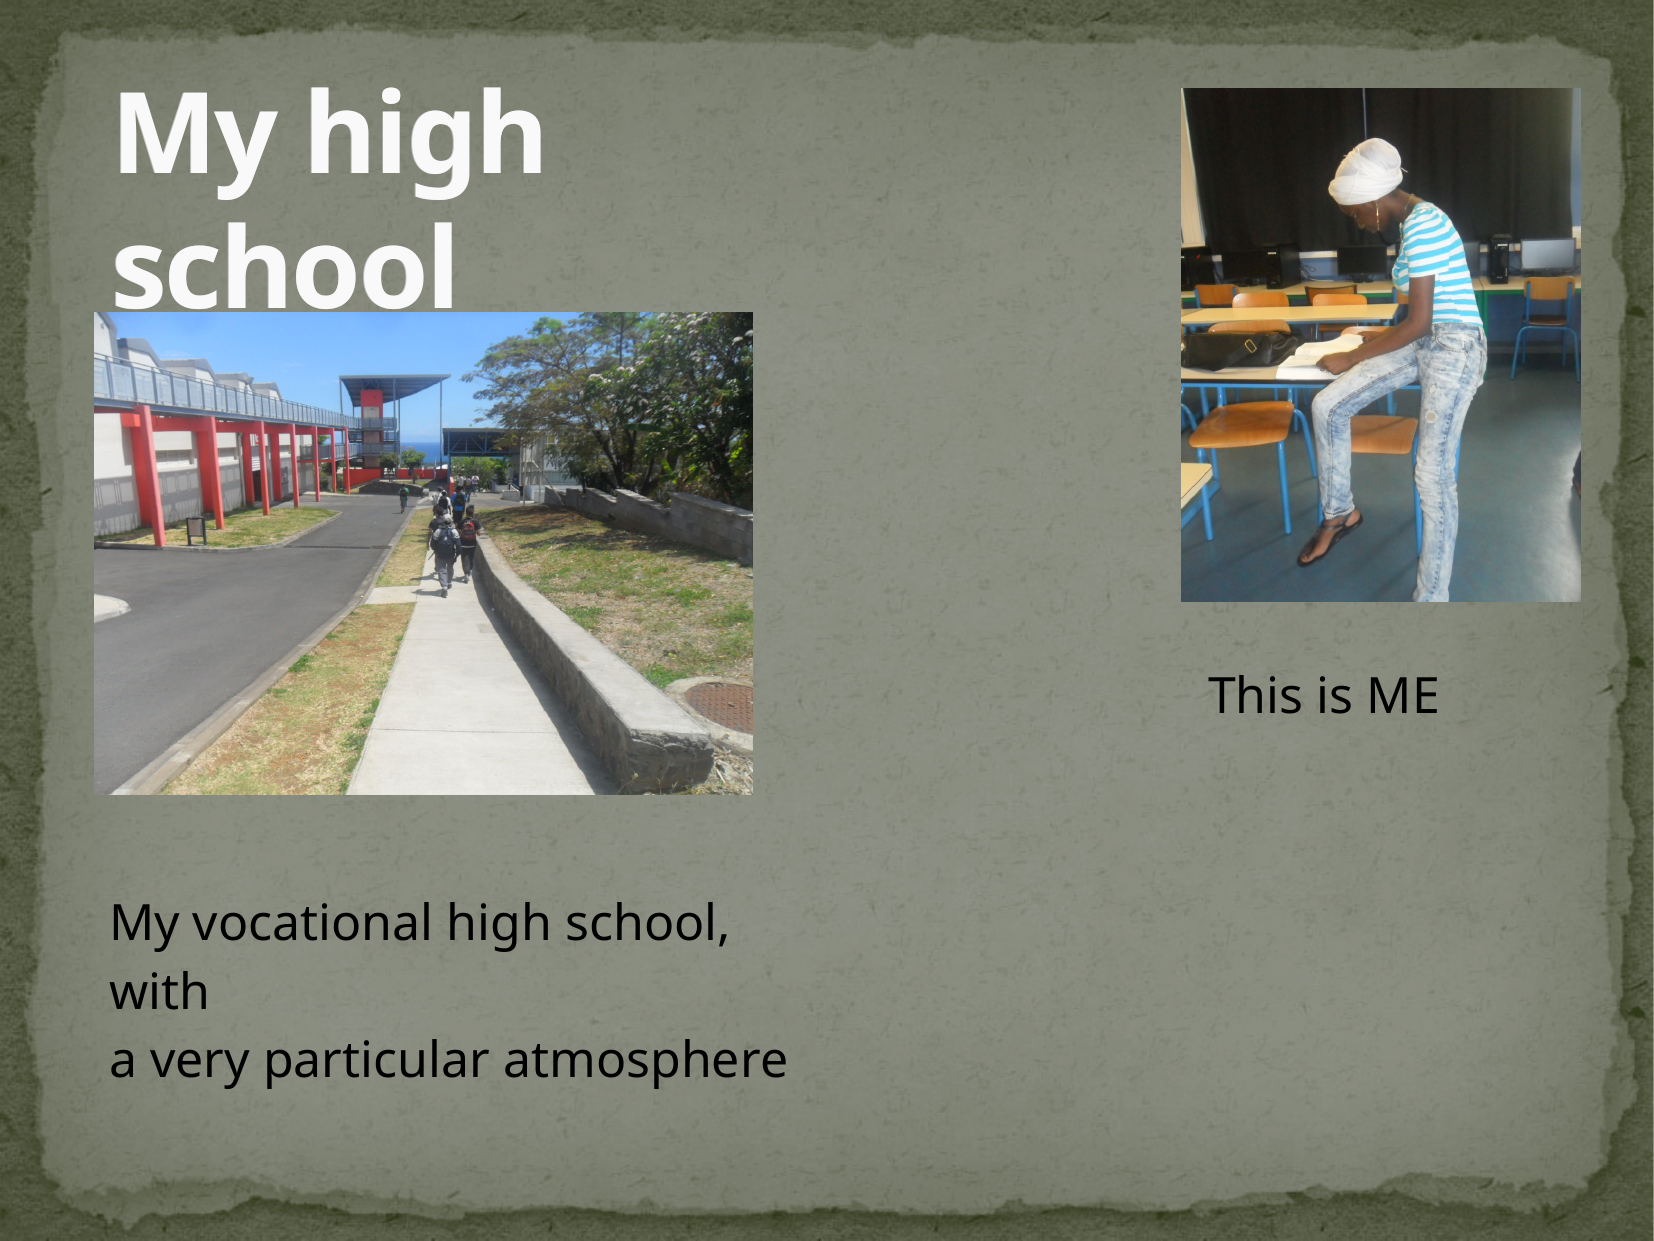

# My high school
This is ME
My vocational high school, with
a very particular atmosphere